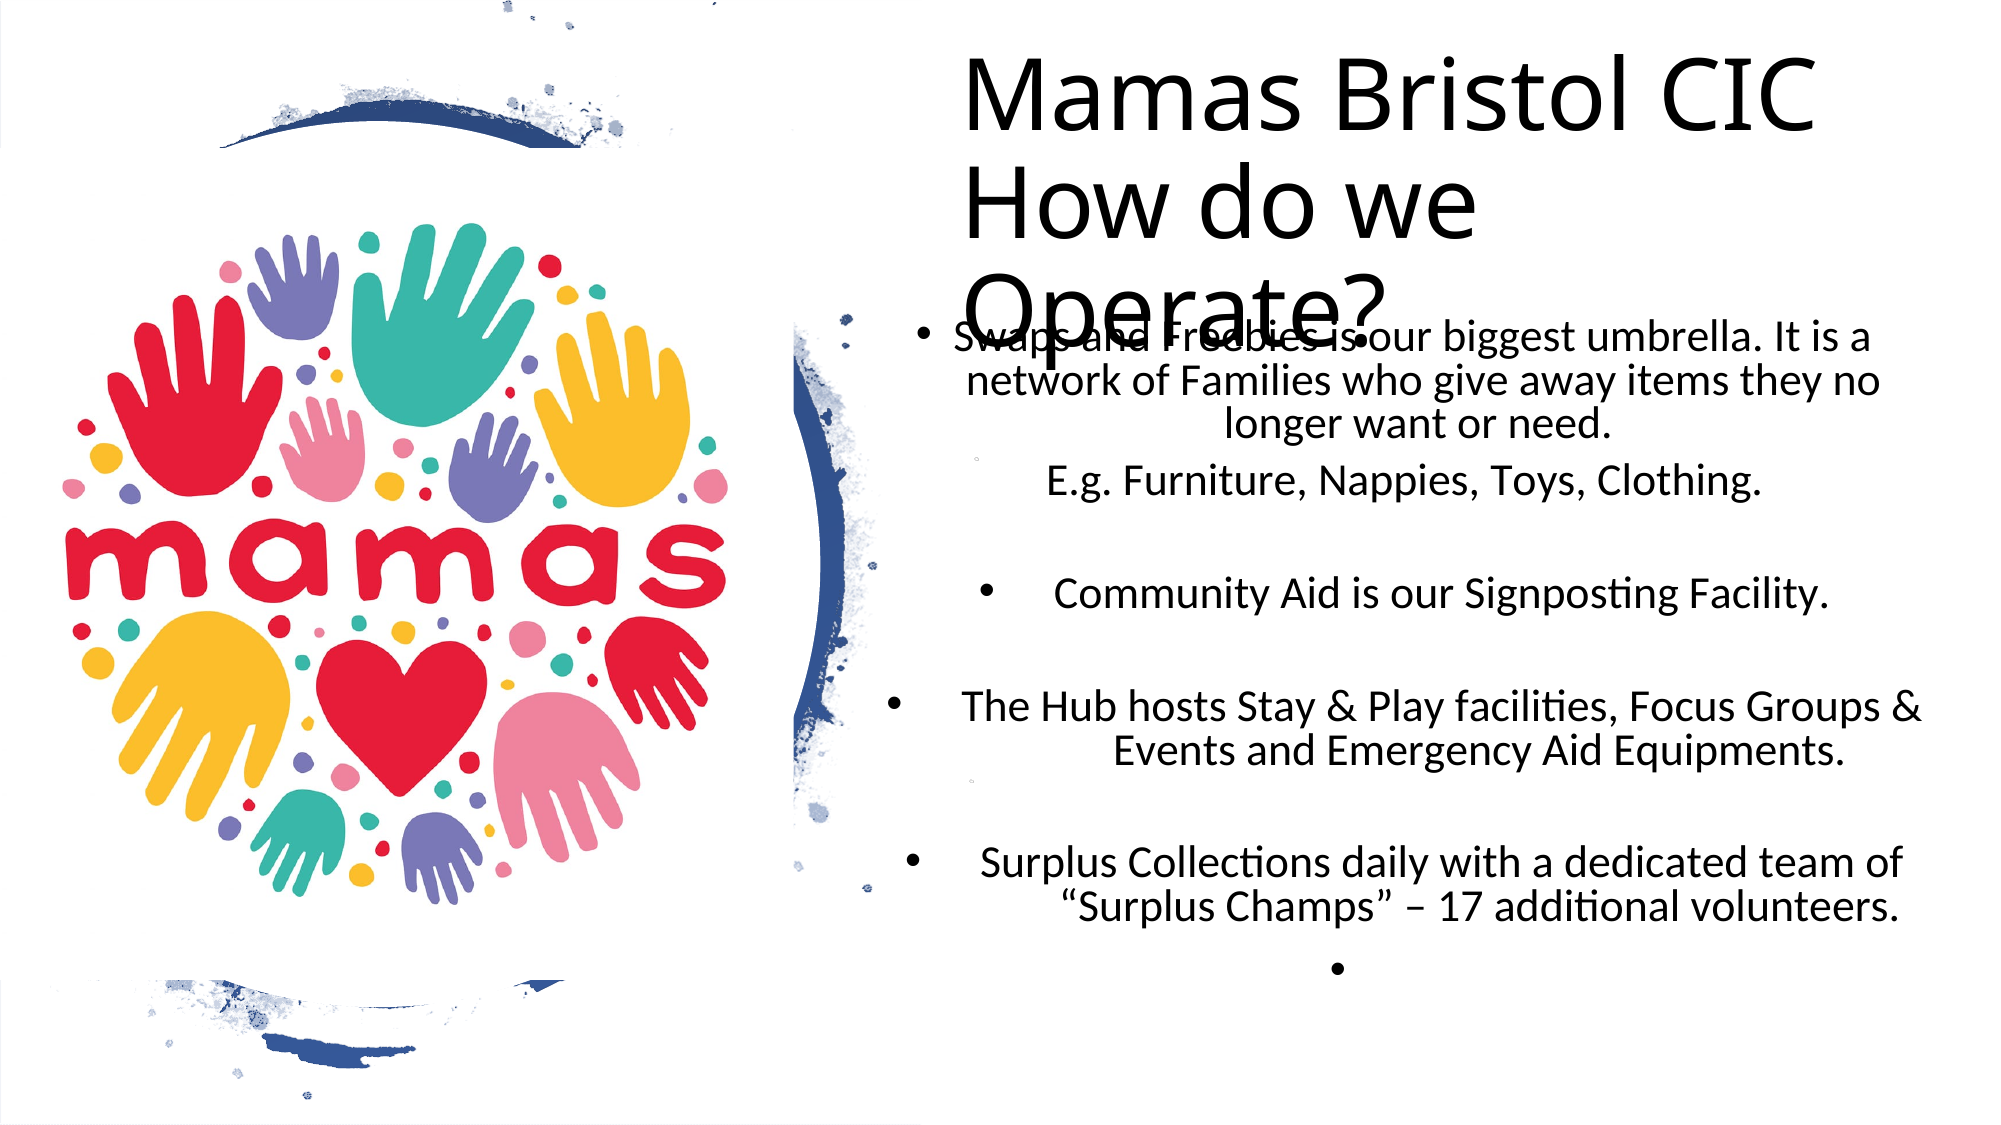

# Mamas Bristol CIC How do we Operate?
Swaps and Freebies is our biggest umbrella. It is a network of Families who give away items they no longer want or need.
E.g. Furniture, Nappies, Toys, Clothing.
Community Aid is our Signposting Facility.
The Hub hosts Stay & Play facilities, Focus Groups & Events and Emergency Aid Equipments.
Surplus Collections daily with a dedicated team of “Surplus Champs” – 17 additional volunteers.